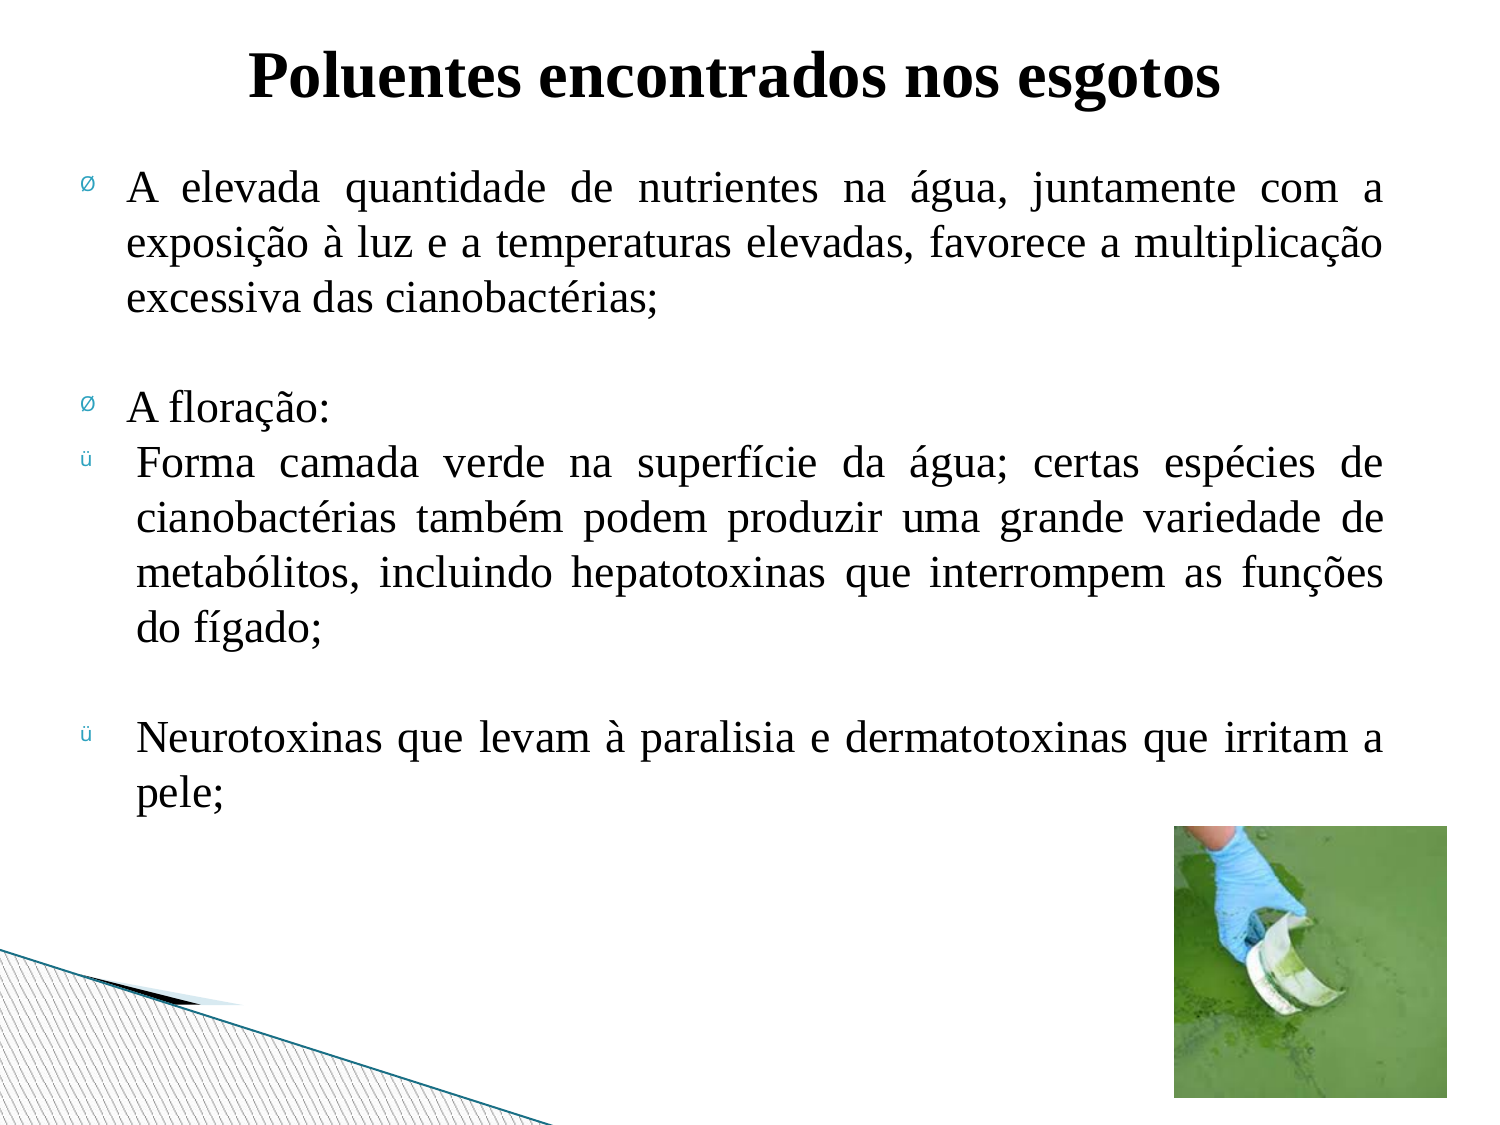

# Poluentes encontrados nos esgotos
A elevada quantidade de nutrientes na água, juntamente com a exposição à luz e a temperaturas elevadas, favorece a multiplicação excessiva das cianobactérias;
A floração:
Forma camada verde na superfície da água; certas espécies de cianobactérias também podem produzir uma grande variedade de metabólitos, incluindo hepatotoxinas que interrompem as funções do fígado;
Neurotoxinas que levam à paralisia e dermatotoxinas que irritam a pele;